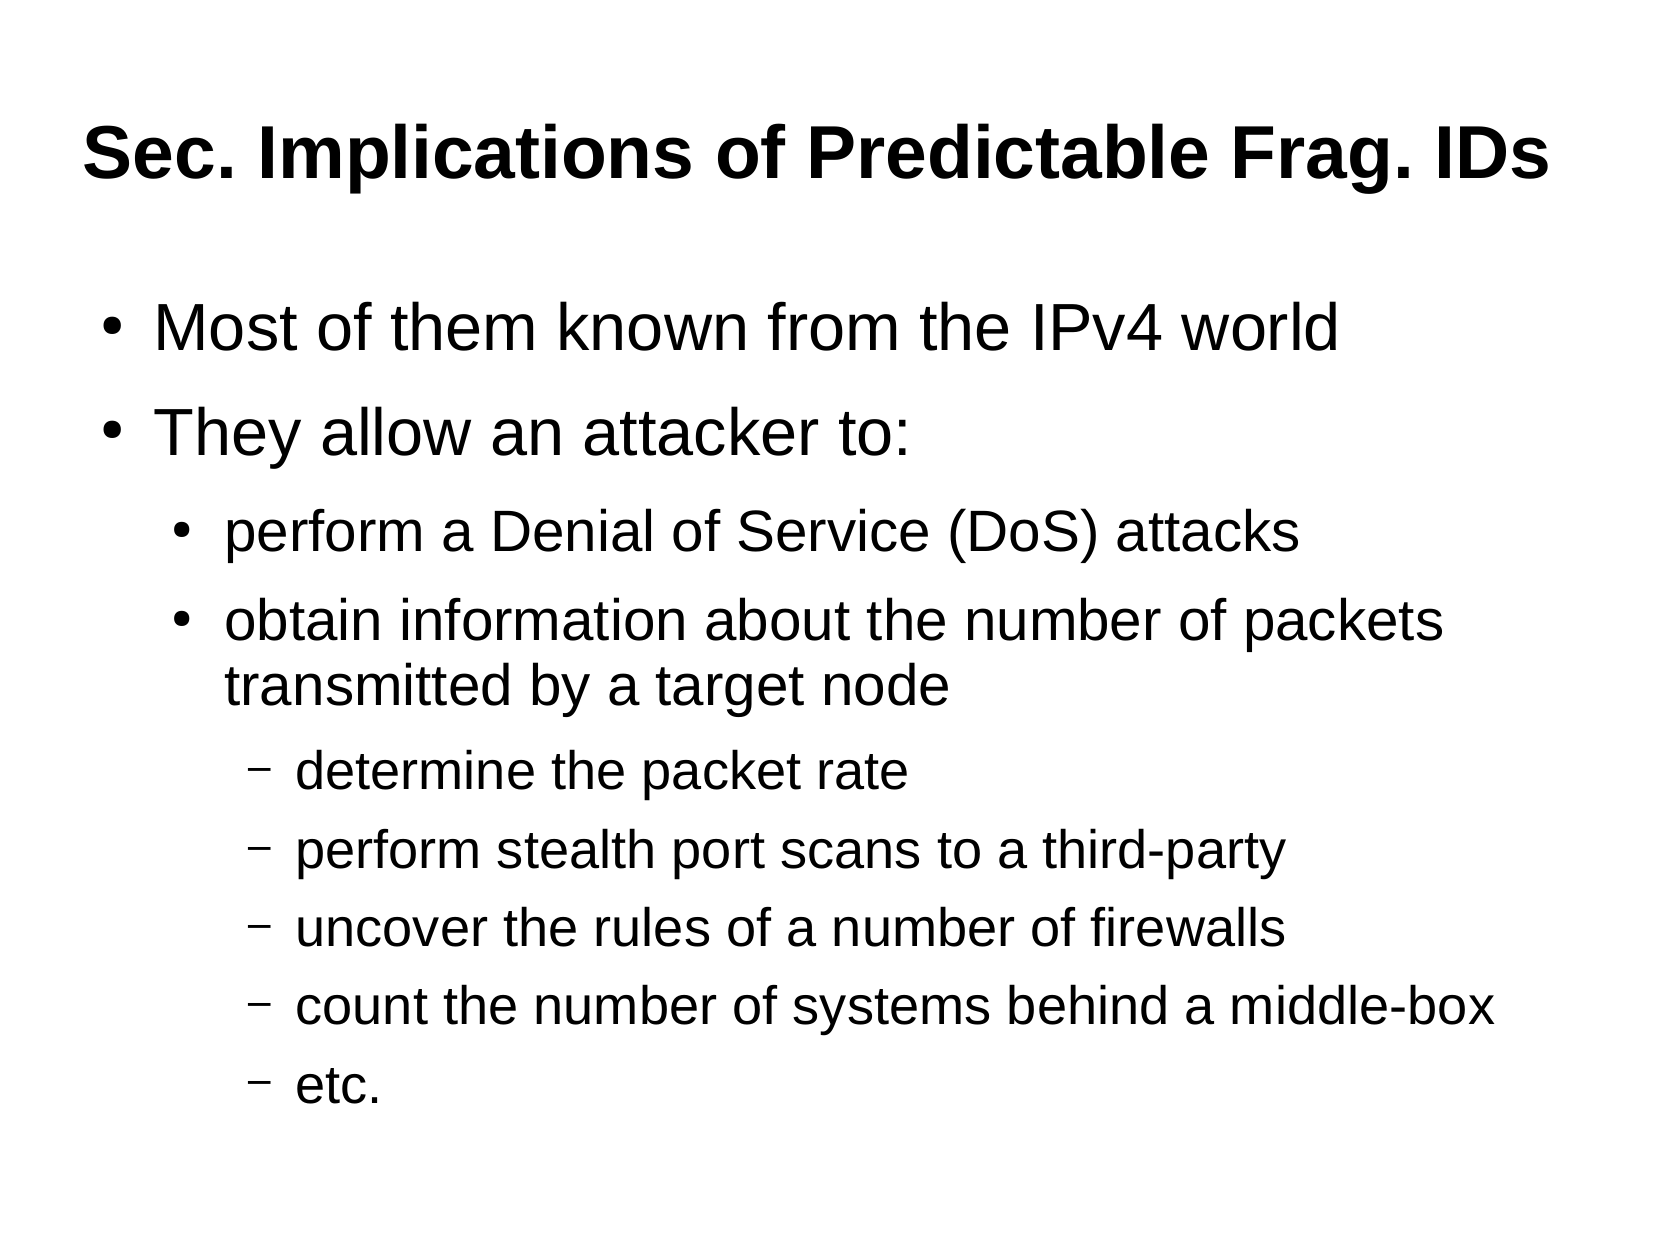

# Sec. Implications of Predictable Frag. IDs
Most of them known from the IPv4 world
They allow an attacker to:
perform a Denial of Service (DoS) attacks
obtain information about the number of packets transmitted by a target node
determine the packet rate
perform stealth port scans to a third-party
uncover the rules of a number of firewalls
count the number of systems behind a middle-box
etc.